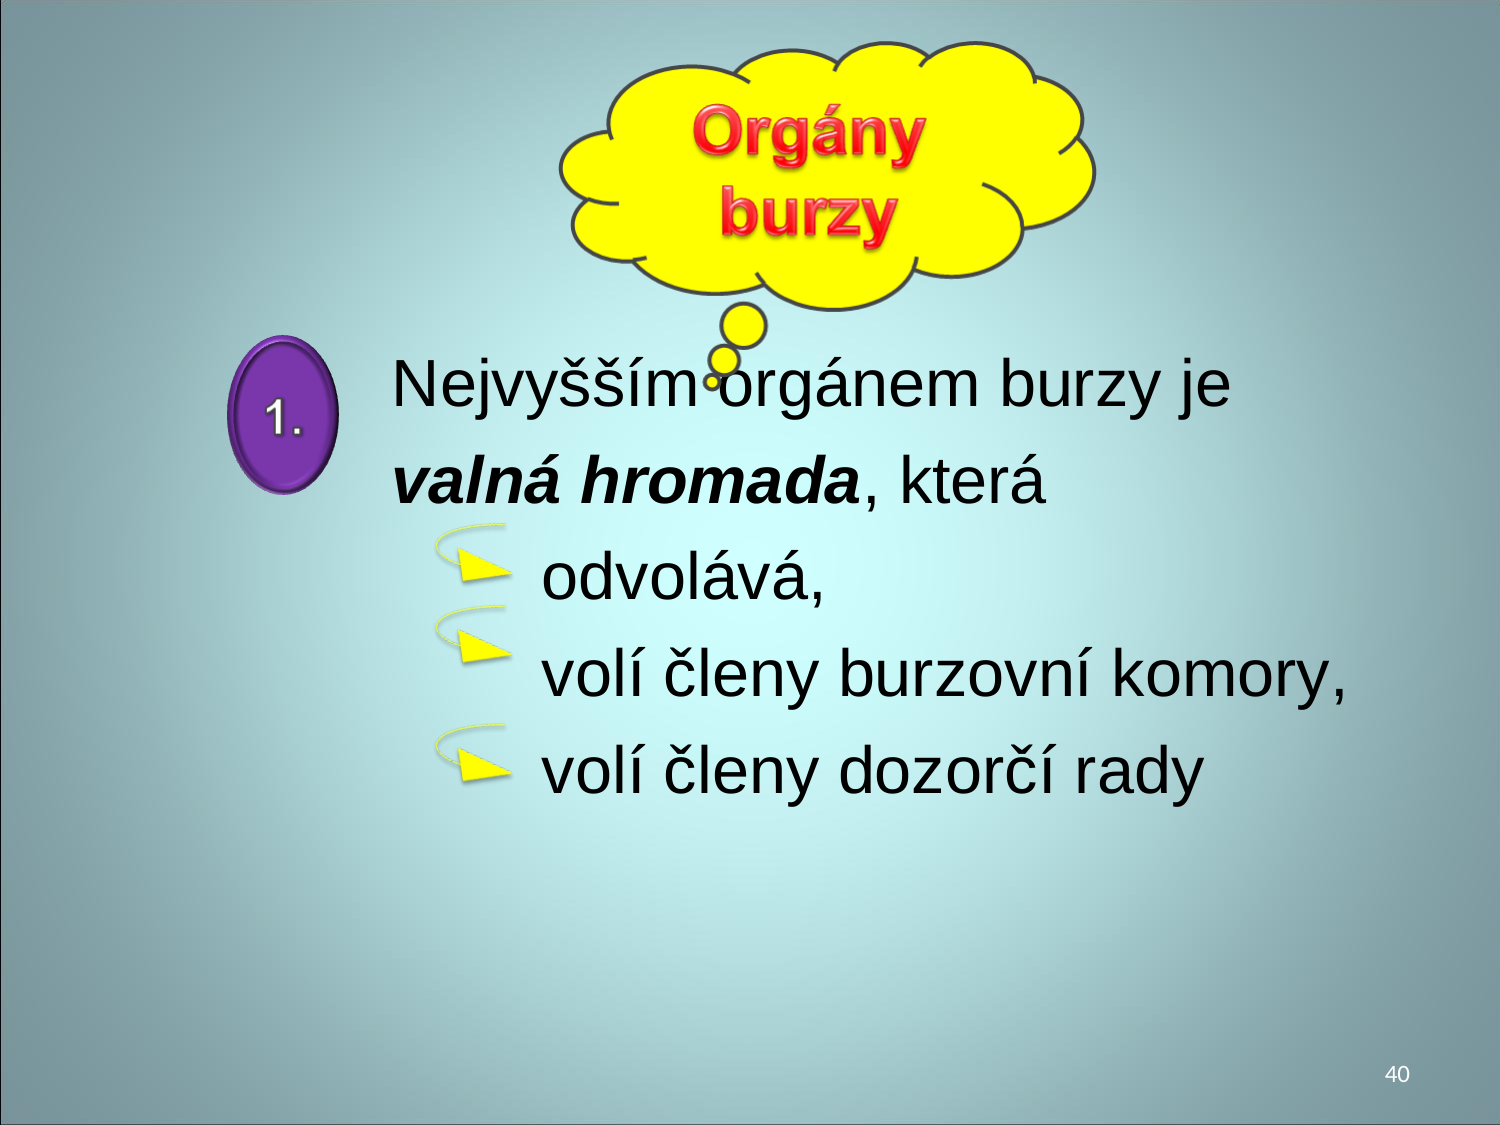

# Nejvyšším orgánem burzy je
			valná hromada, která
		odvolává,
		volí členy burzovní komory,
		volí členy dozorčí rady